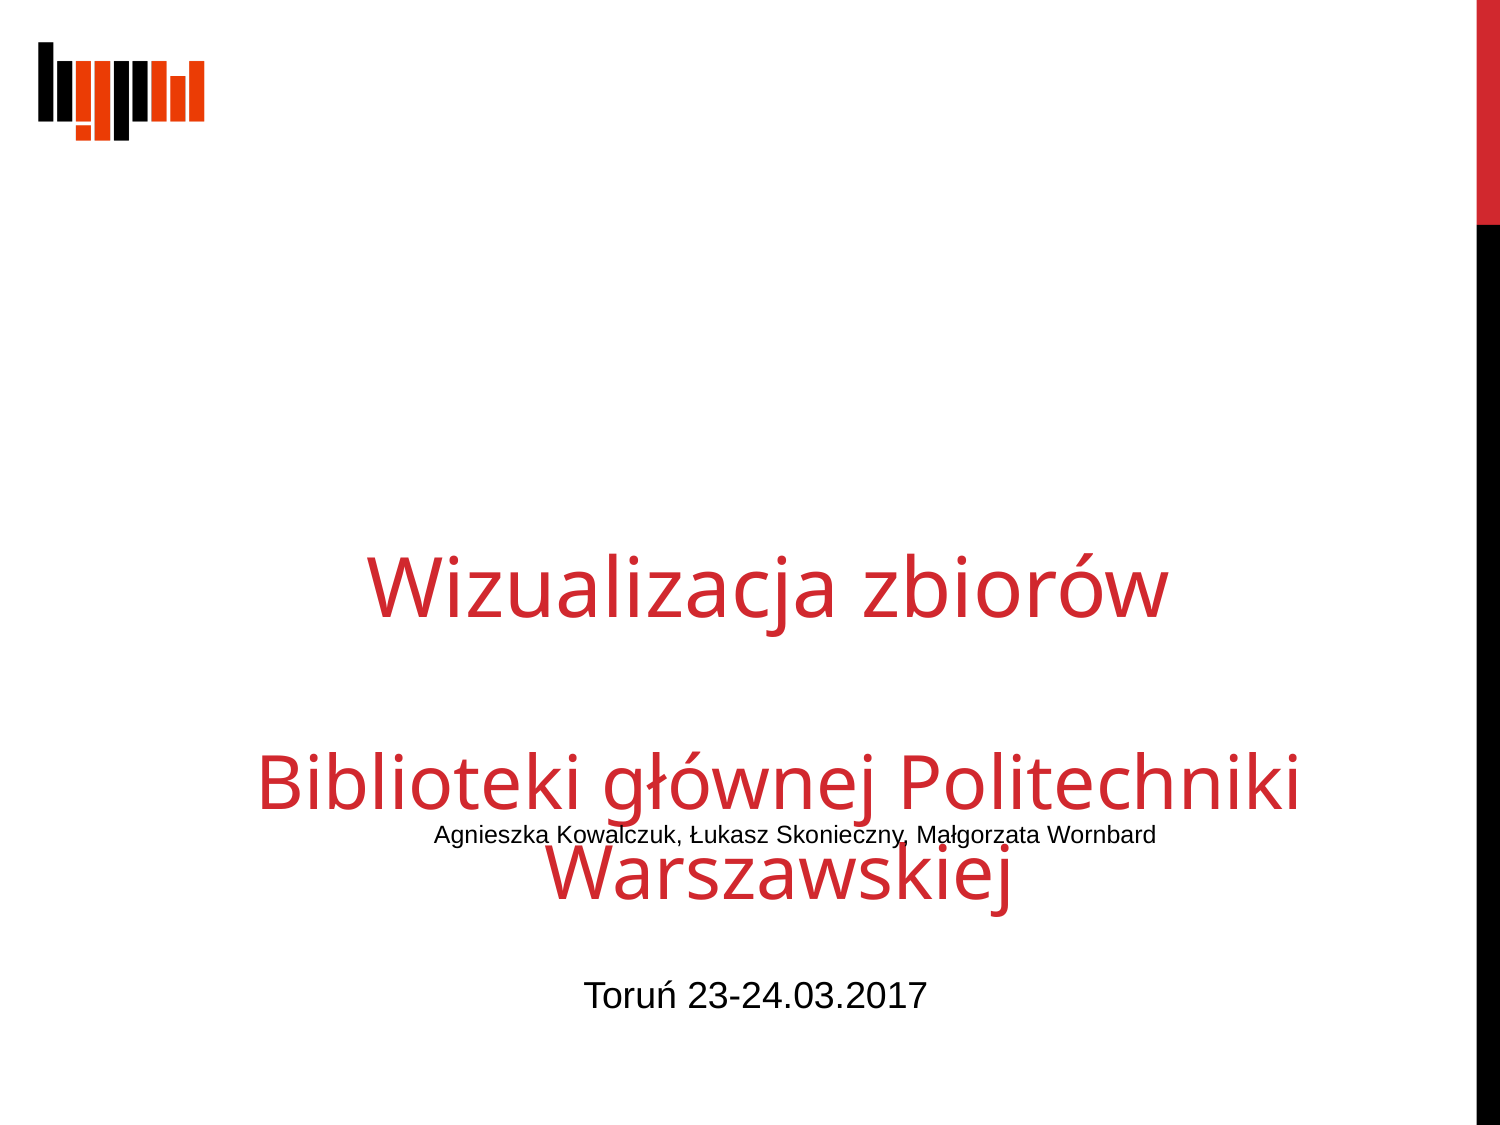

# Wizualizacja zbiorów Biblioteki głównej Politechniki Warszawskiej
Agnieszka Kowalczuk, Łukasz Skonieczny, Małgorzata Wornbard
Toruń 23-24.03.2017